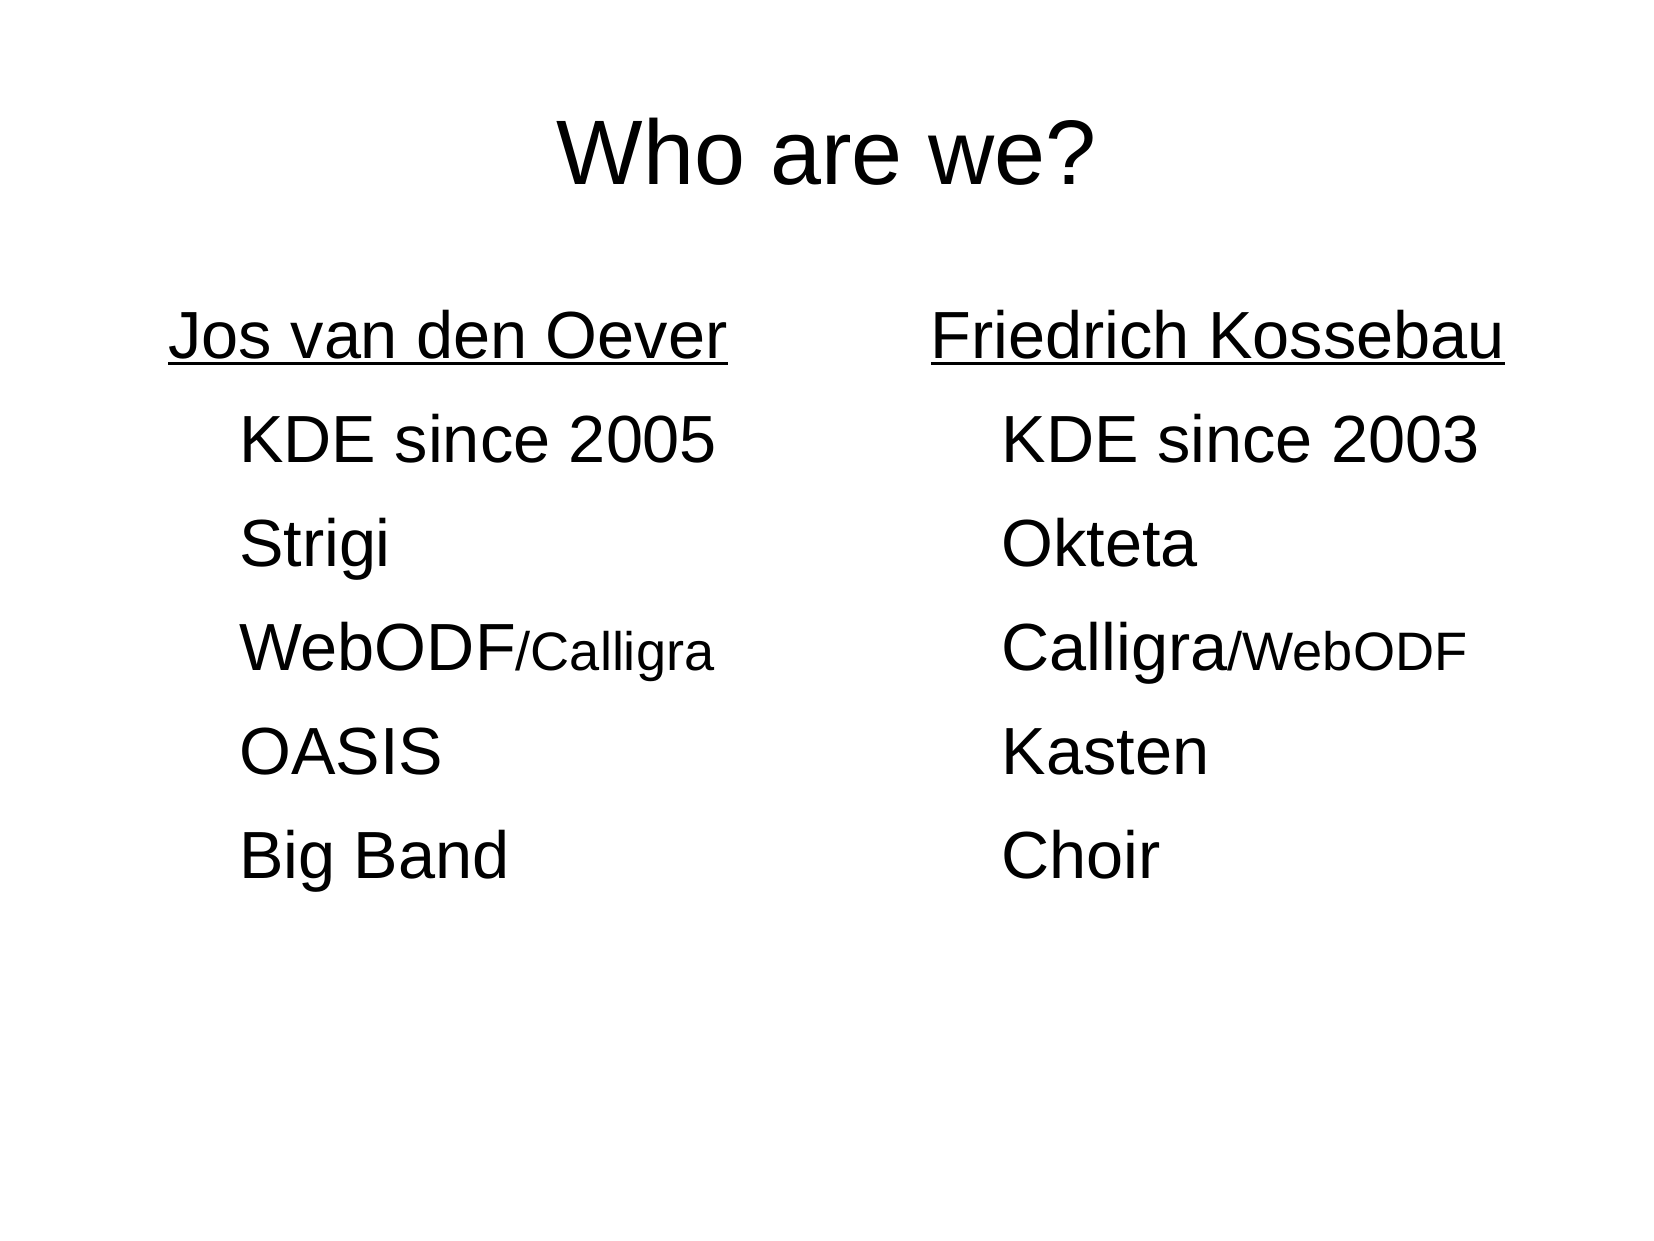

Who are we?
Jos van den Oever
KDE since 2005
Strigi
WebODF/Calligra
OASIS
Big Band
Friedrich Kossebau
KDE since 2003
Okteta
Calligra/WebODF
Kasten
Choir